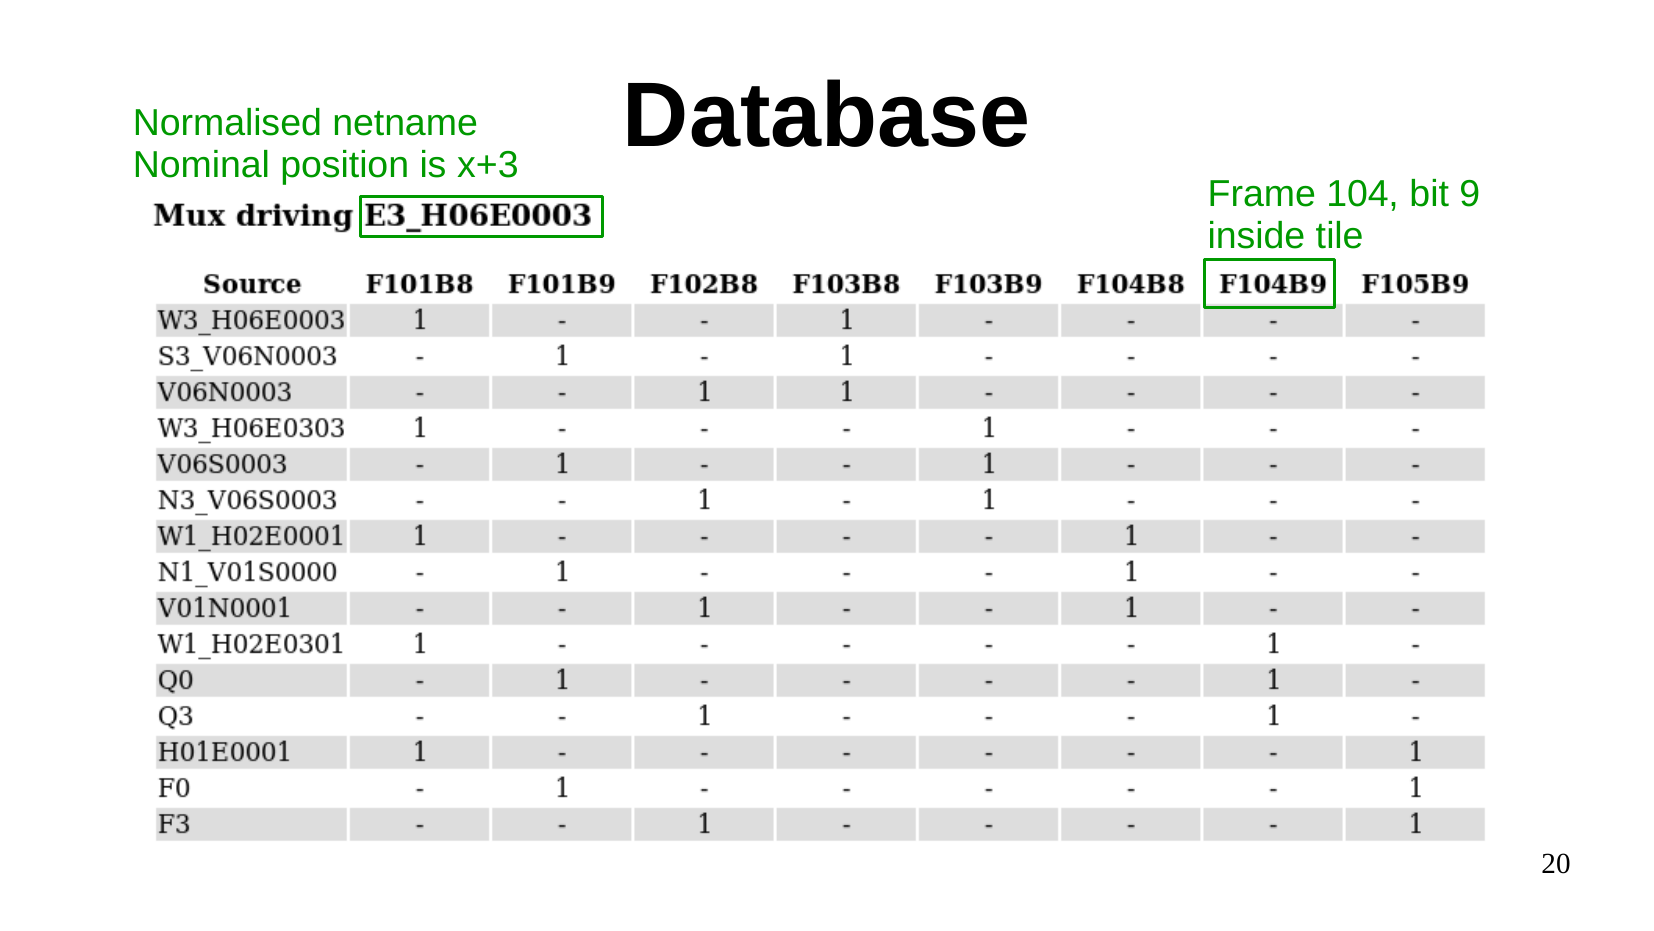

# Database
Normalised netname
Nominal position is x+3
Frame 104, bit 9
inside tile